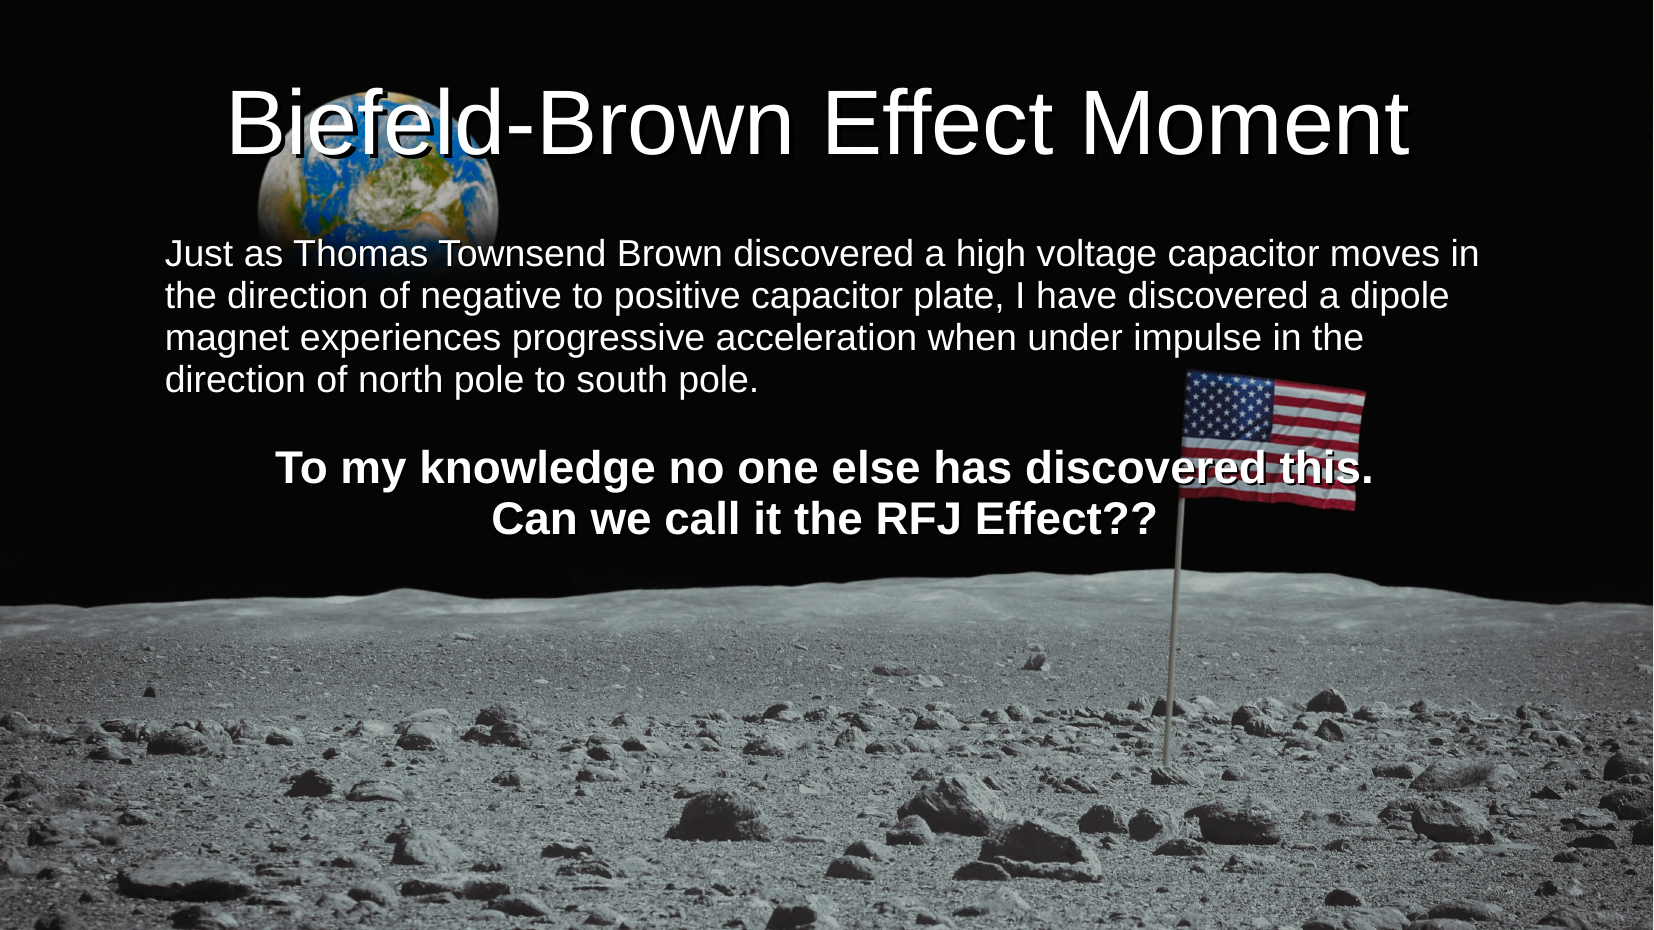

# Biefeld-Brown Effect Moment
Just as Thomas Townsend Brown discovered a high voltage capacitor moves in the direction of negative to positive capacitor plate, I have discovered a dipole magnet experiences progressive acceleration when under impulse in the direction of north pole to south pole.
To my knowledge no one else has discovered this.
Can we call it the RFJ Effect??